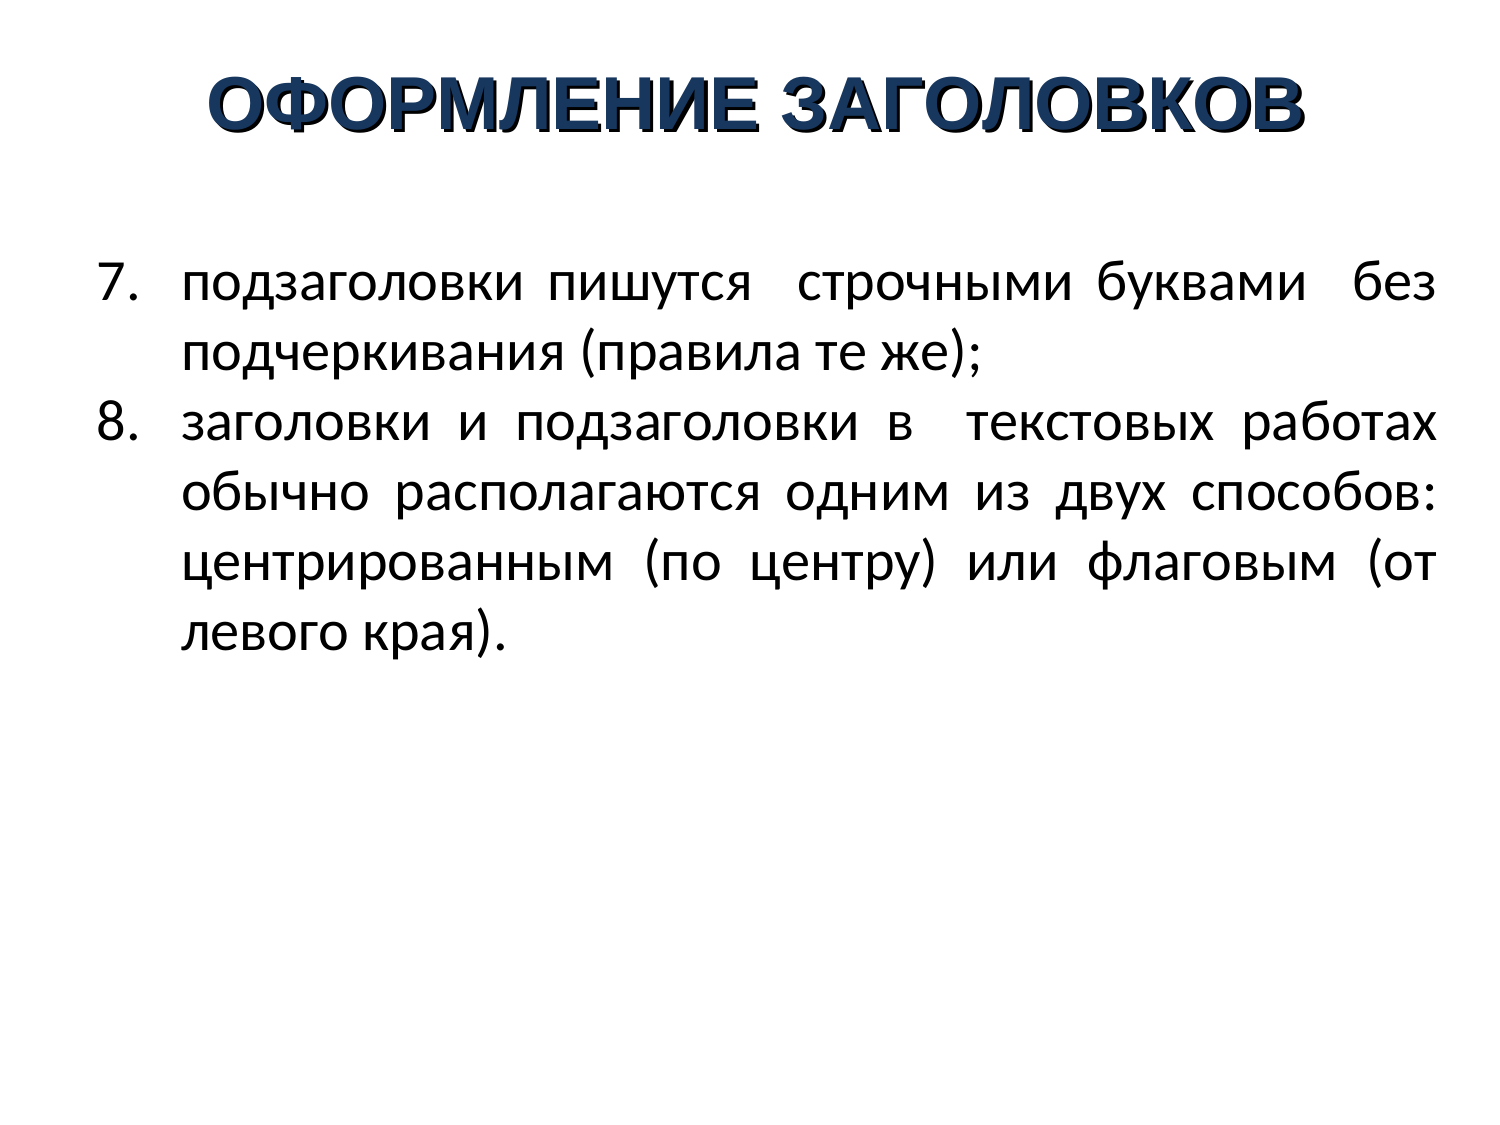

ОФОРМЛЕНИЕ ЗАГОЛОВКОВ
подзаголовки пишутся строчными буквами без подчеркивания (правила те же);
заголовки и подзаголовки в текстовых работах обычно располагаются одним из двух способов: центрированным (по центру) или флаговым (от левого края).